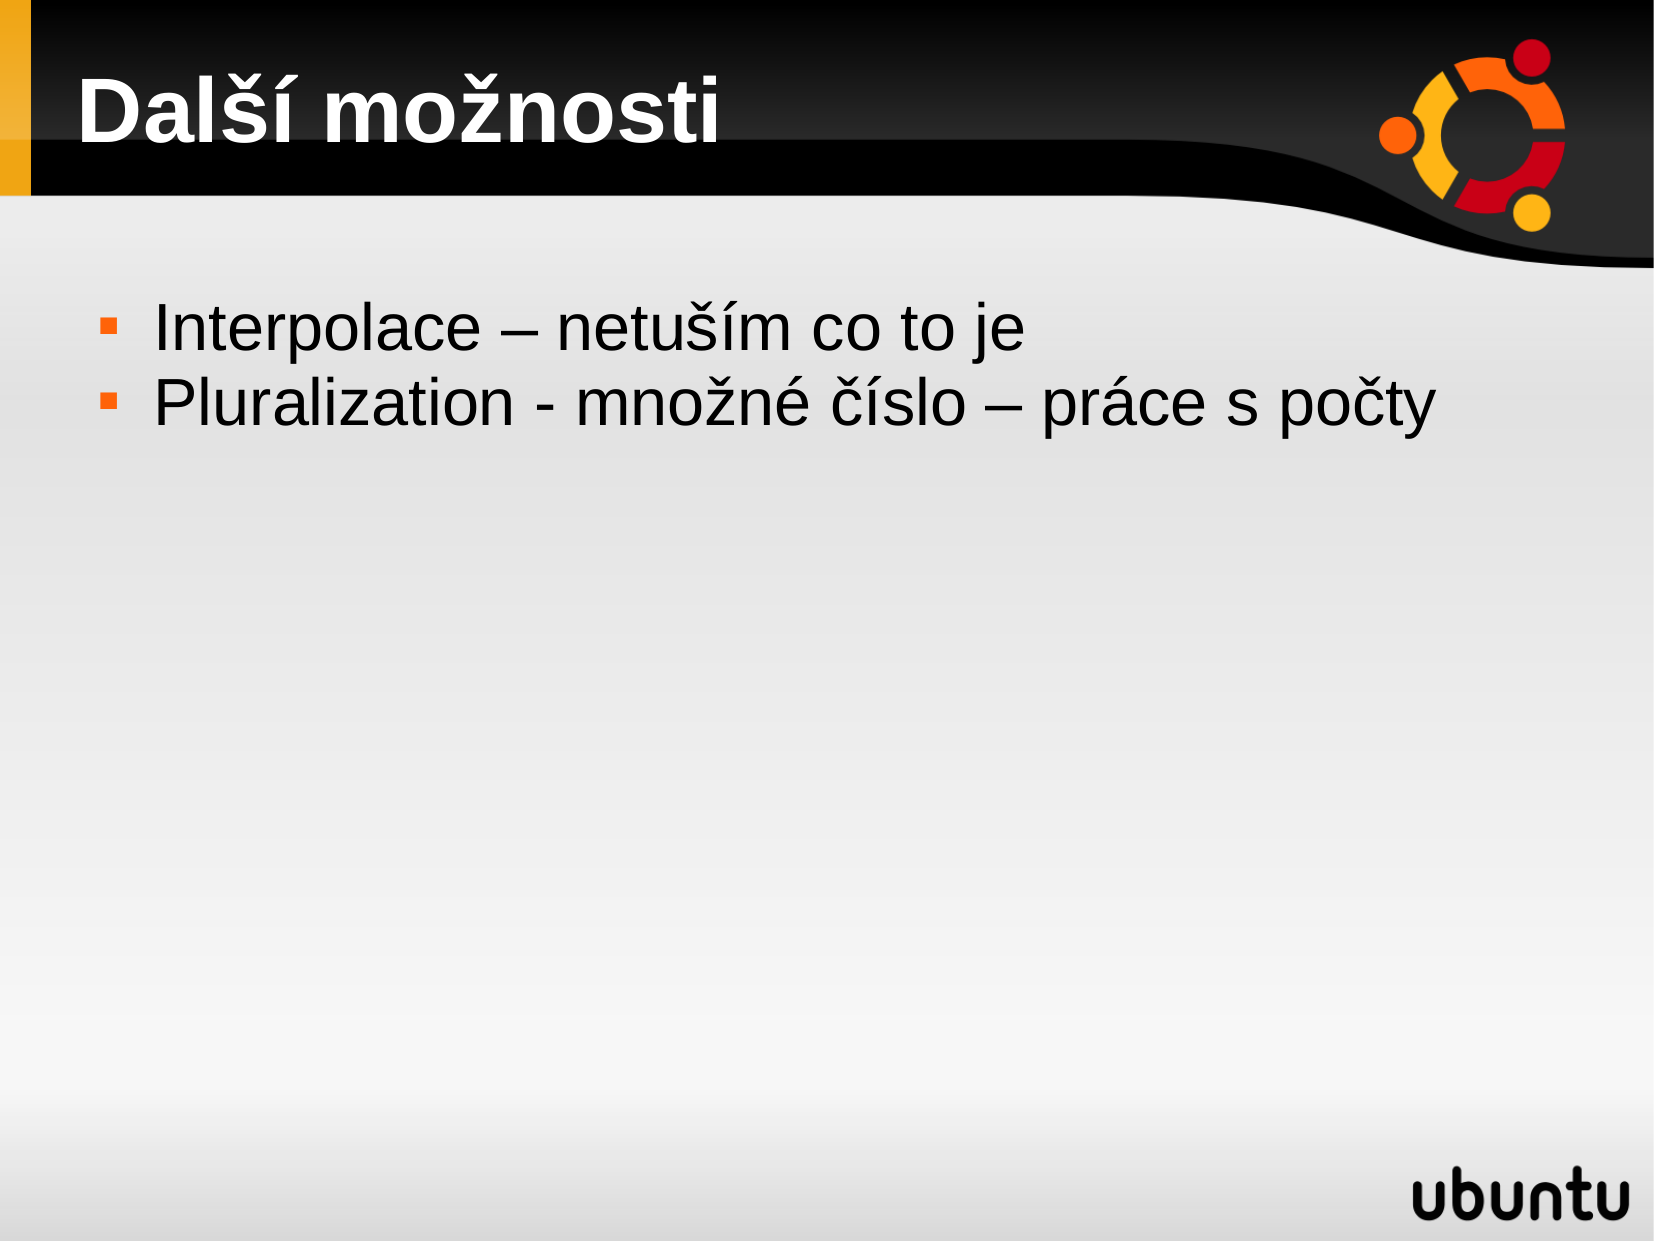

# Další možnosti
Interpolace – netuším co to je
Pluralization - množné číslo – práce s počty